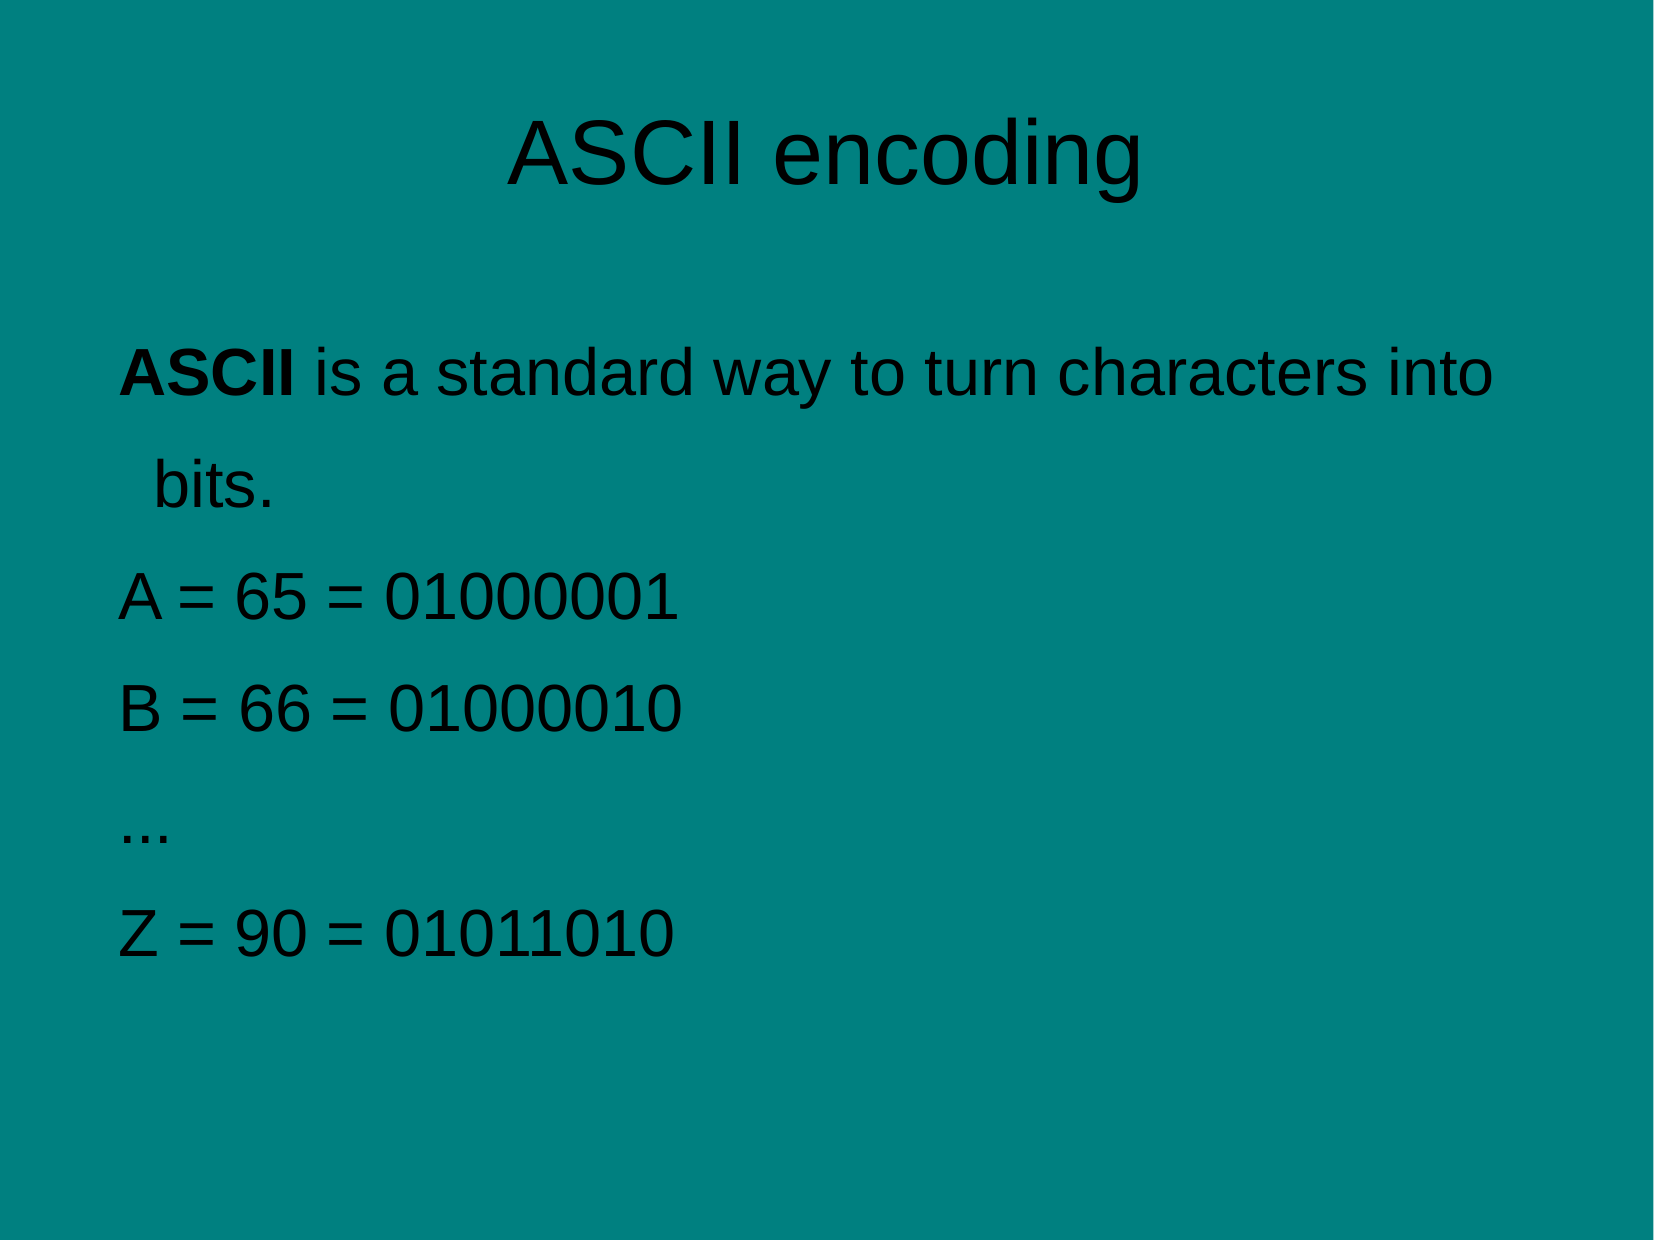

# ASCII encoding
ASCII is a standard way to turn characters into bits.
A = 65 = 01000001
B = 66 = 01000010
...
Z = 90 = 01011010